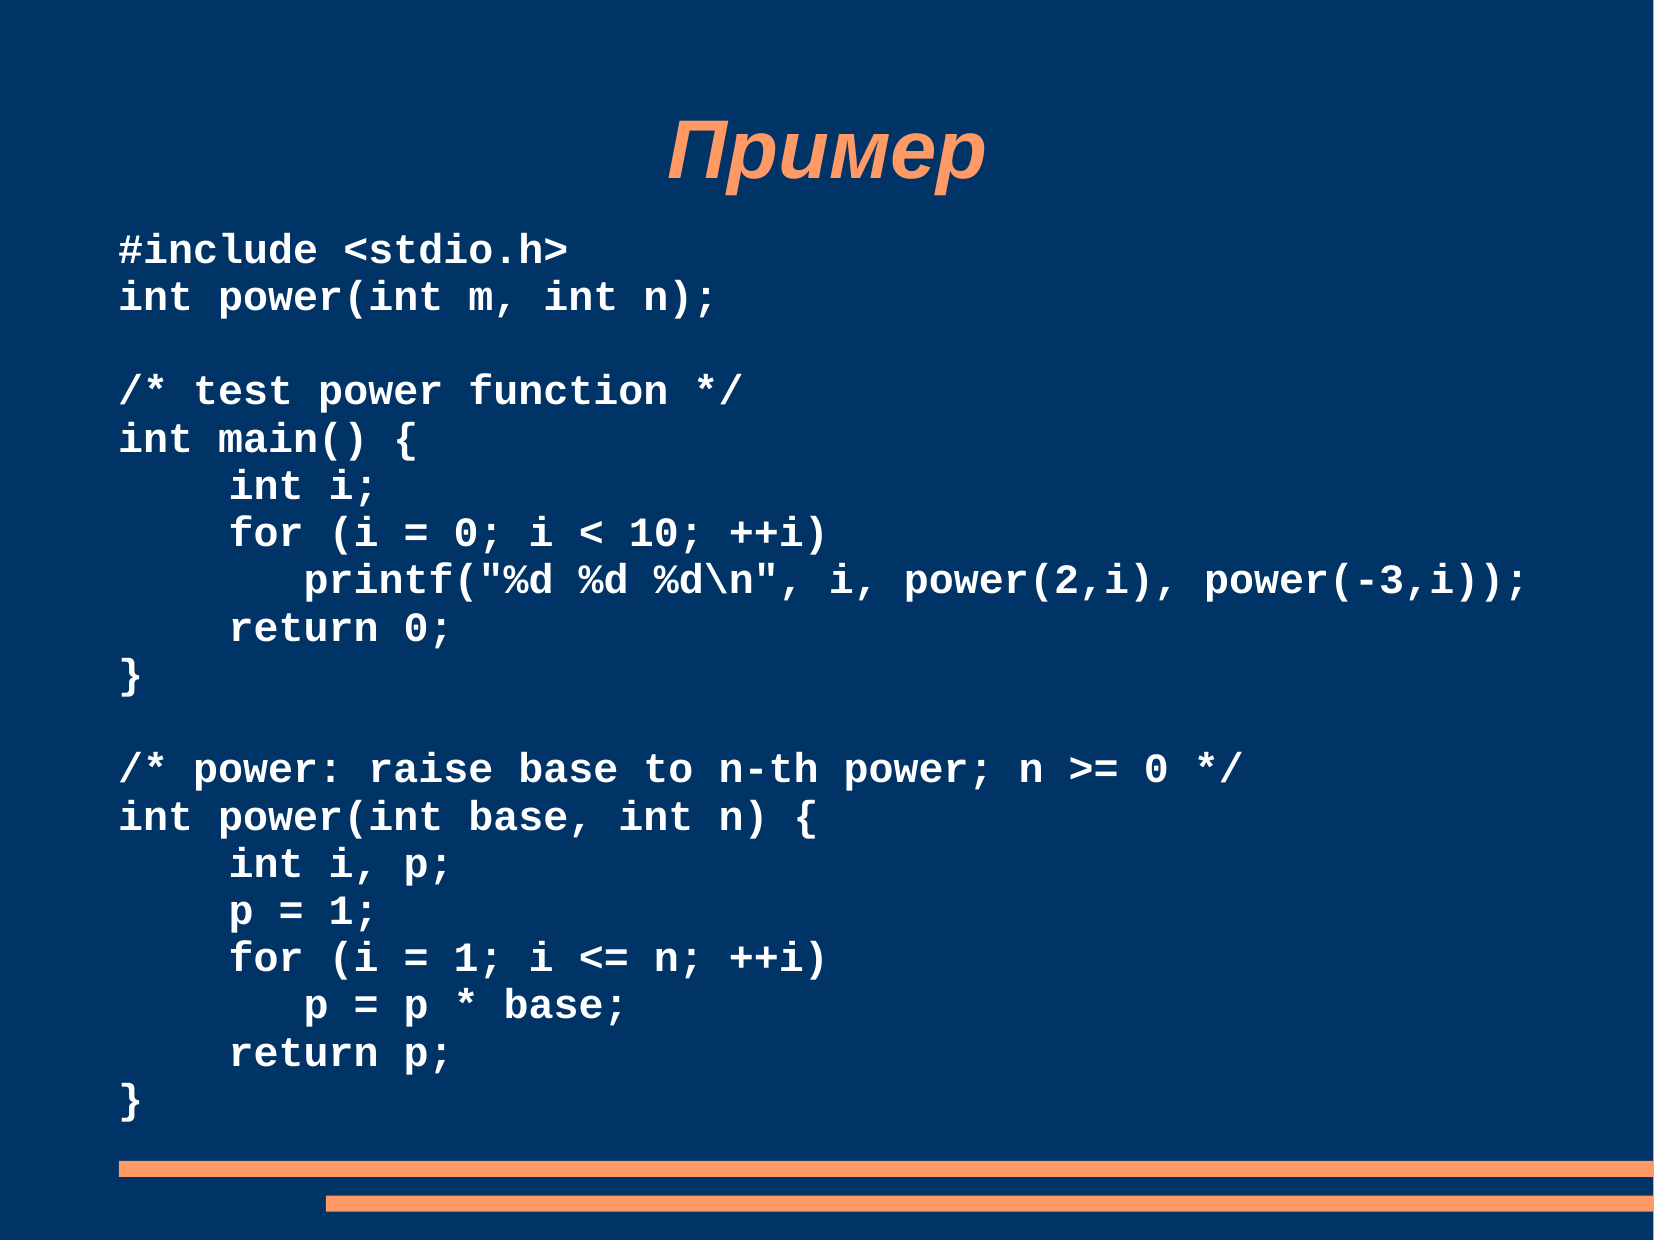

# Пример
#include <stdio.h>
int power(int m, int n);
/* test power function */
int main() {
	int i;
	for (i = 0; i < 10; ++i)
		printf("%d %d %d\n", i, power(2,i), power(-3,i));
	return 0;
}
/* power: raise base to n-th power; n >= 0 */
int power(int base, int n) {
	int i, p;
	p = 1;
	for (i = 1; i <= n; ++i)
		p = p * base;
	return p;
}